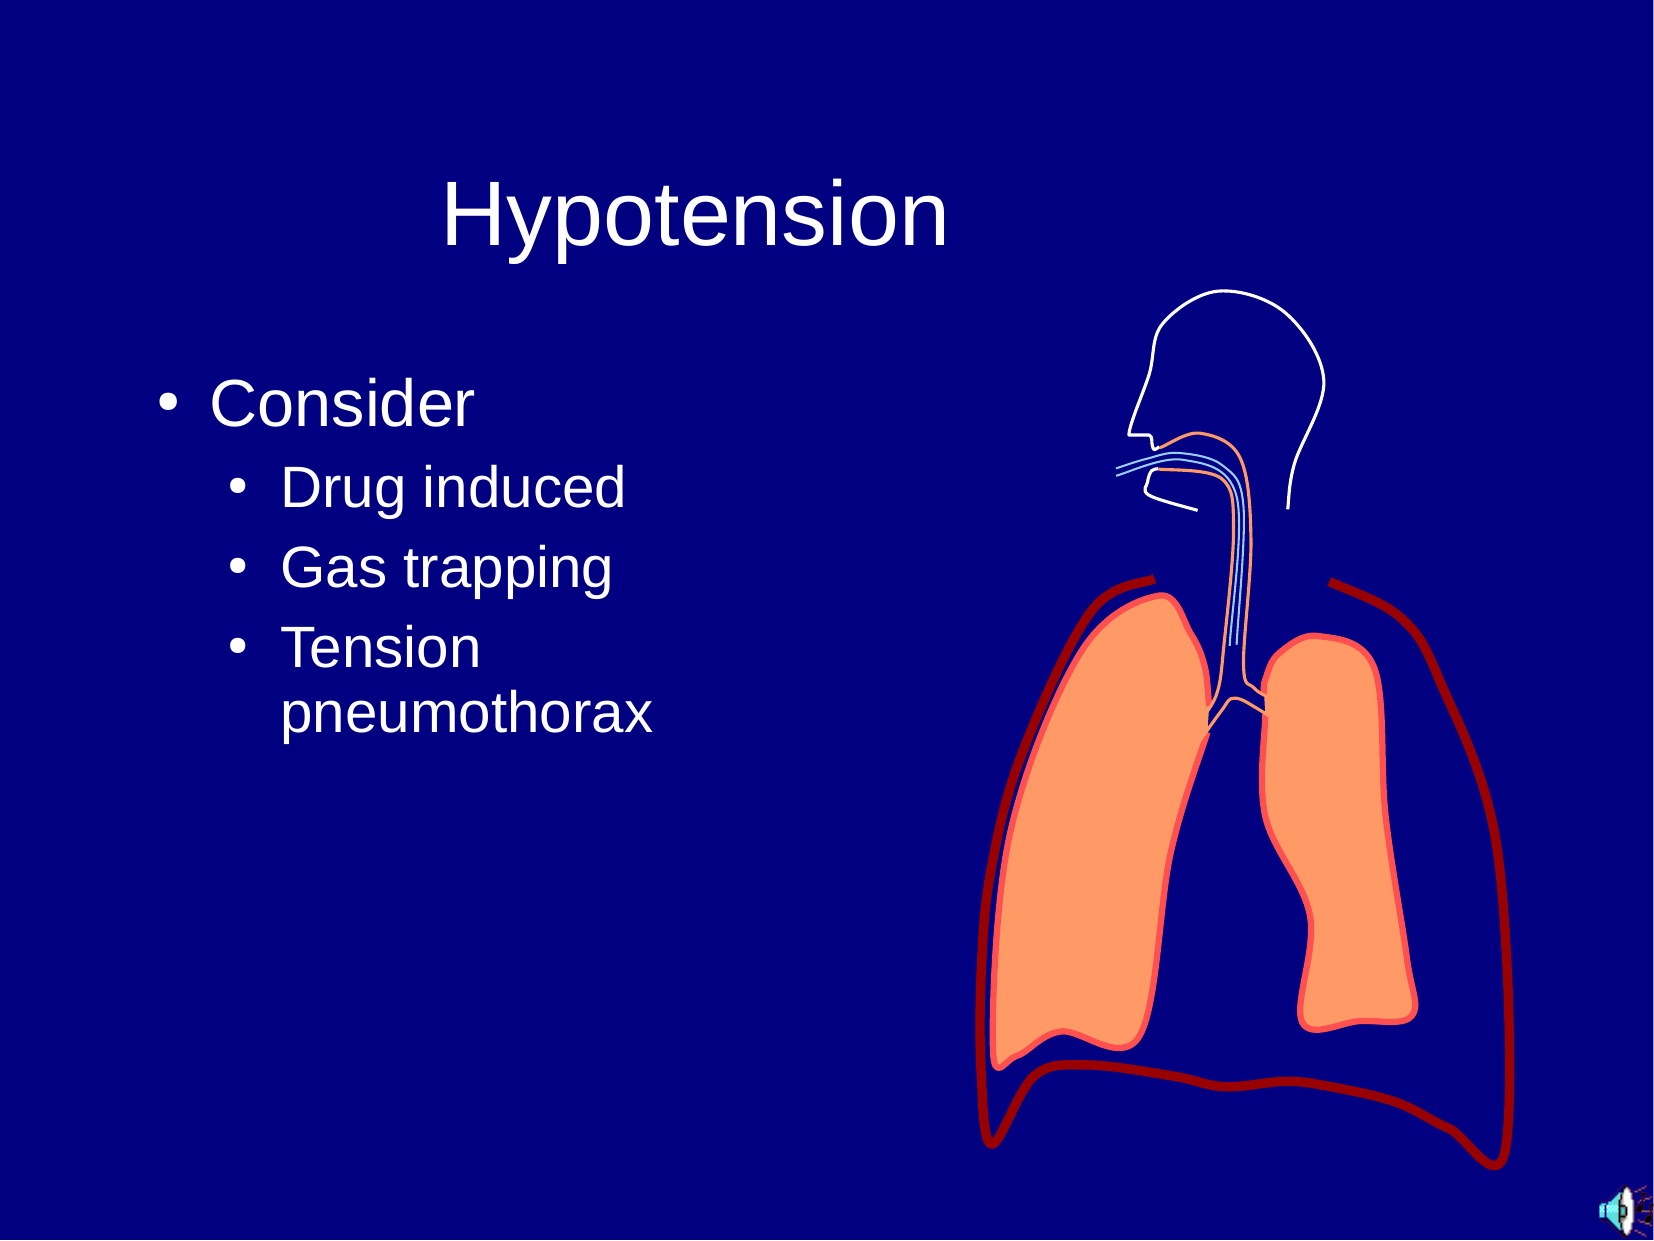

# Hypotension
Consider
Drug induced
Gas trapping
Tension pneumothorax